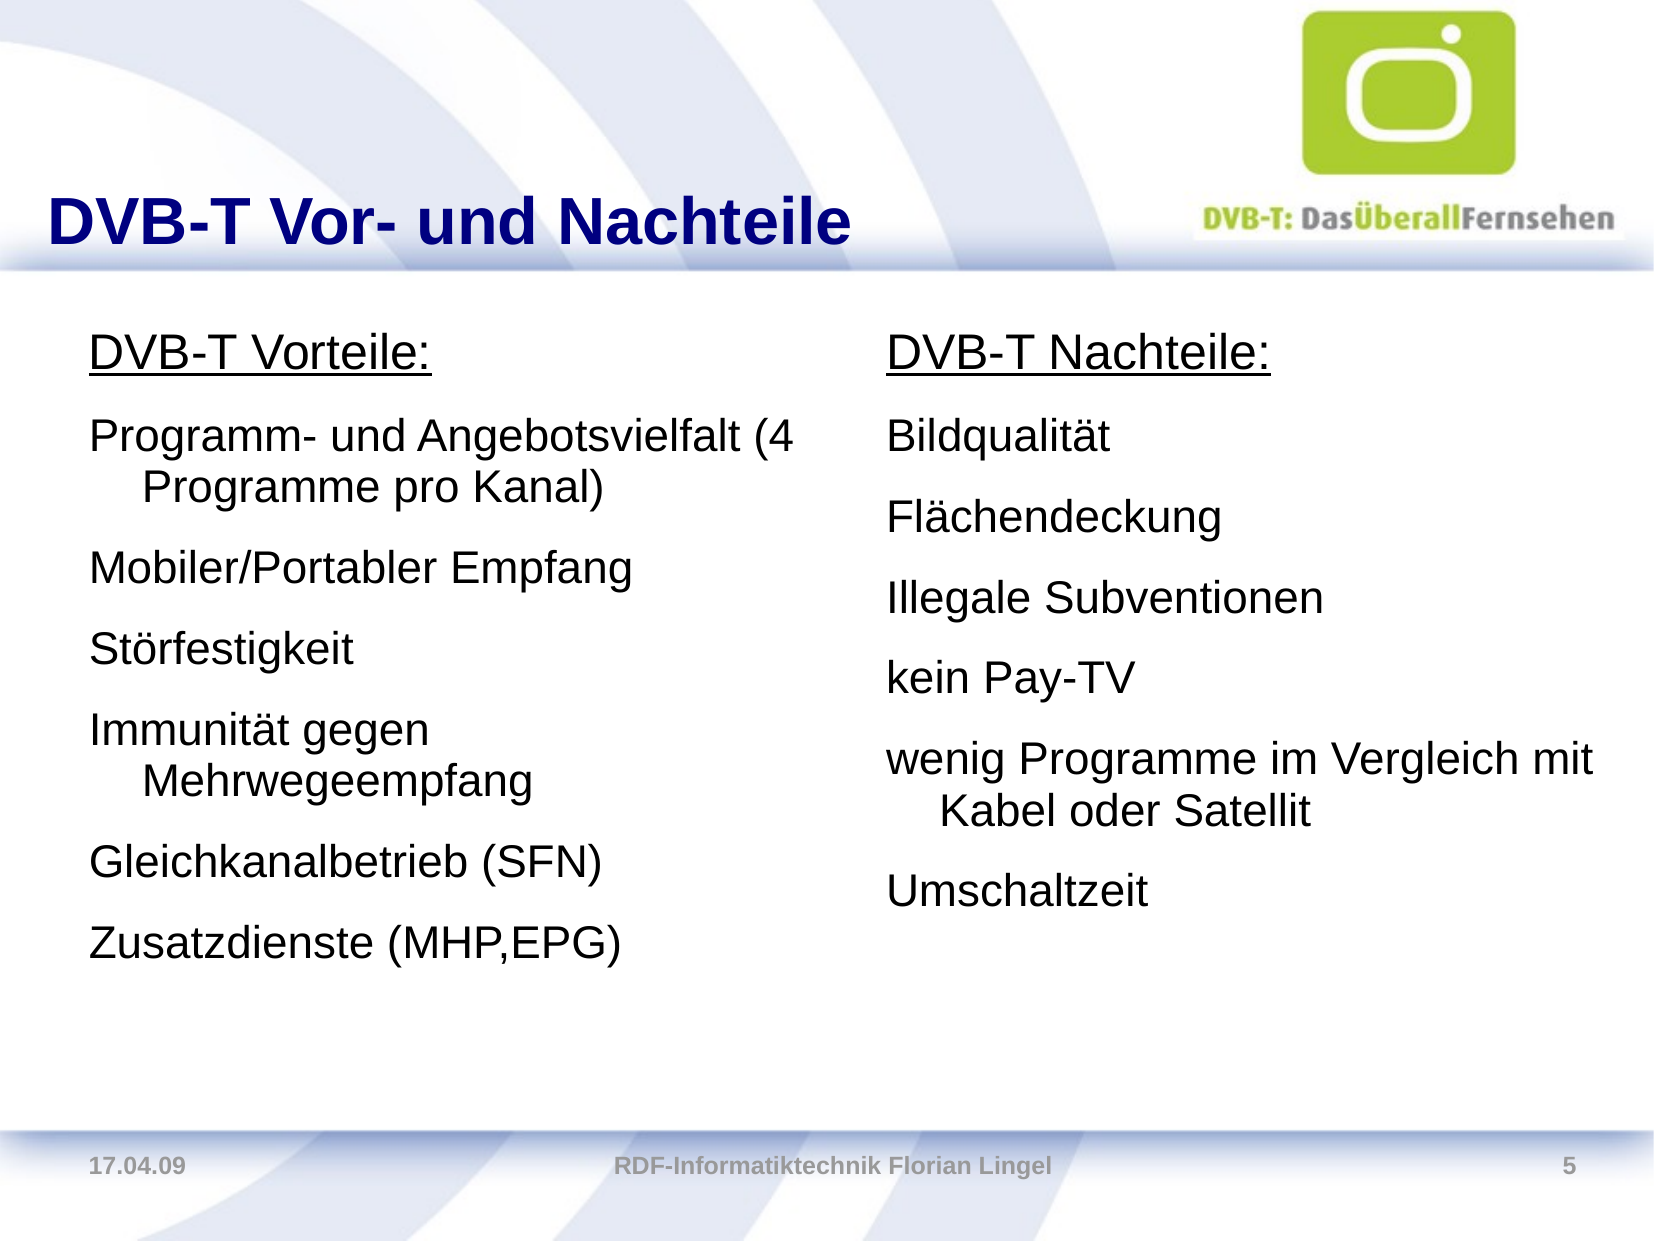

# DVB-T Vor- und Nachteile
DVB-T Vorteile:
Programm- und Angebotsvielfalt (4 Programme pro Kanal)
Mobiler/Portabler Empfang
Störfestigkeit
Immunität gegen Mehrwegeempfang
Gleichkanalbetrieb (SFN)
Zusatzdienste (MHP,EPG)
DVB-T Nachteile:
Bildqualität
Flächendeckung
Illegale Subventionen
kein Pay-TV
wenig Programme im Vergleich mit Kabel oder Satellit
Umschaltzeit
17.04.09
RDF-Informatiktechnik Florian Lingel
5